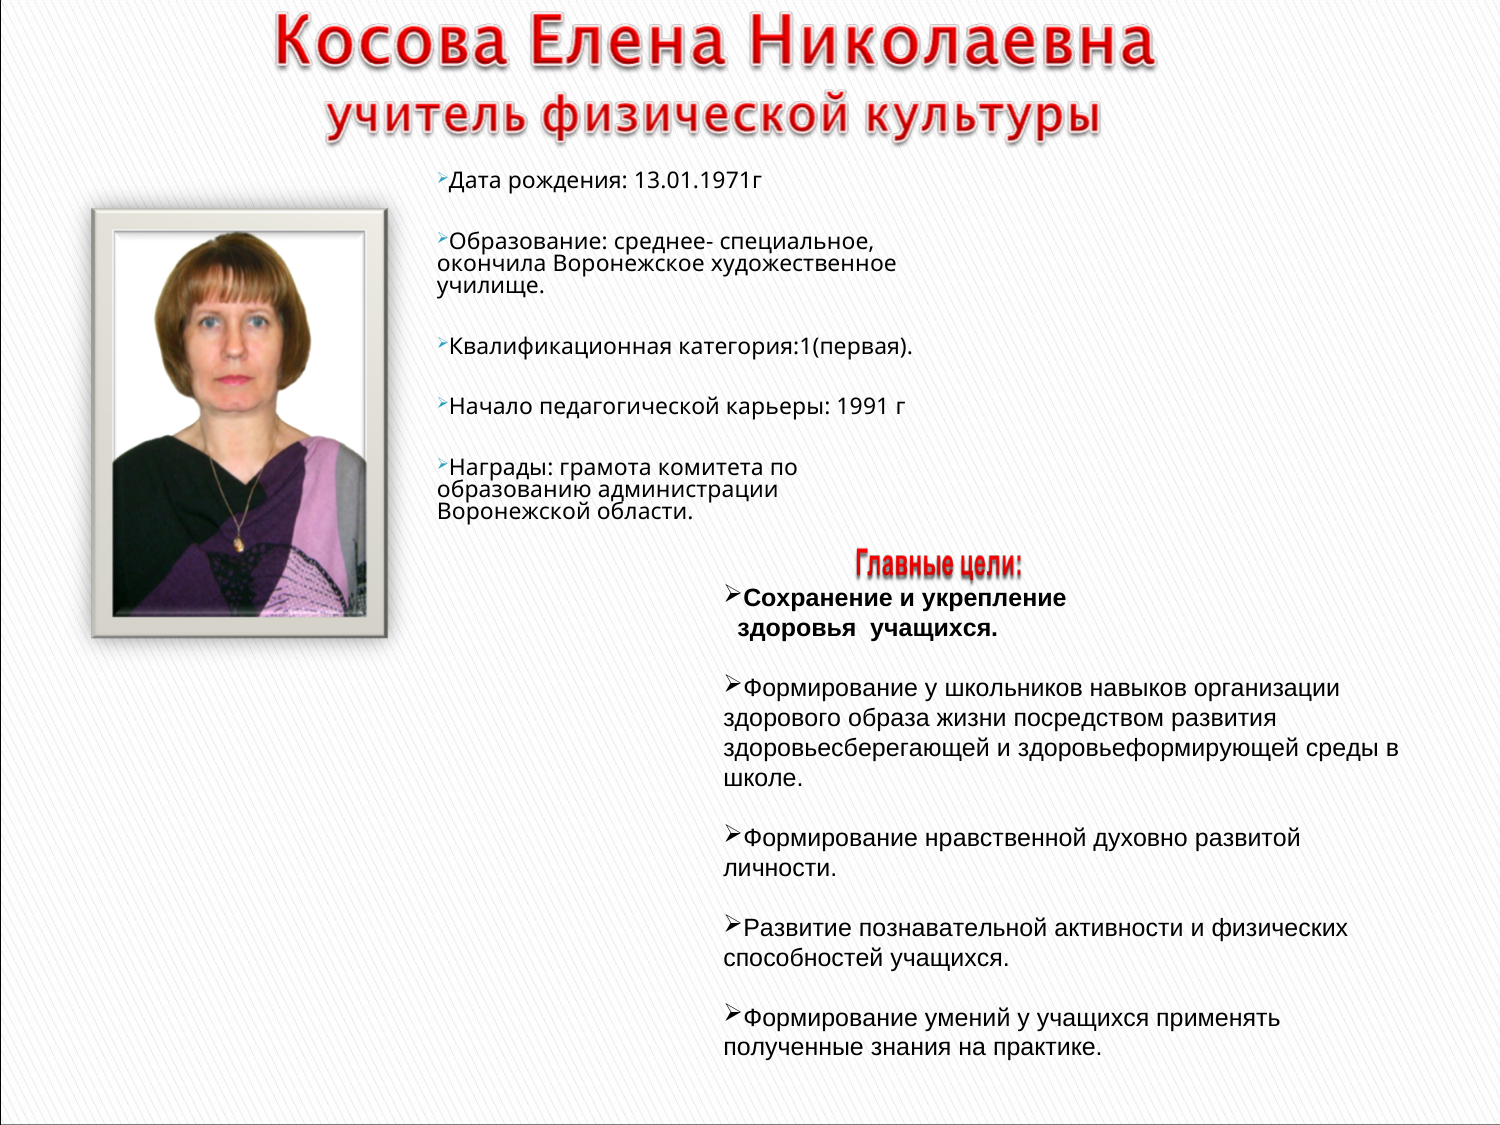

Дата рождения: 13.01.1971г
Образование: среднее- специальное, окончила Воронежское художественное училище.
Квалификационная категория:1(первая).
Начало педагогической карьеры: 1991 г
Награды: грамота комитета по образованию администрации Воронежской области.
Сохранение и укрепление
 здоровья учащихся.
Формирование у школьников навыков организации здорового образа жизни посредством развития здоровьесберегающей и здоровьеформирующей среды в школе.
Формирование нравственной духовно развитой личности.
Развитие познавательной активности и физических способностей учащихся.
Формирование умений у учащихся применять полученные знания на практике.